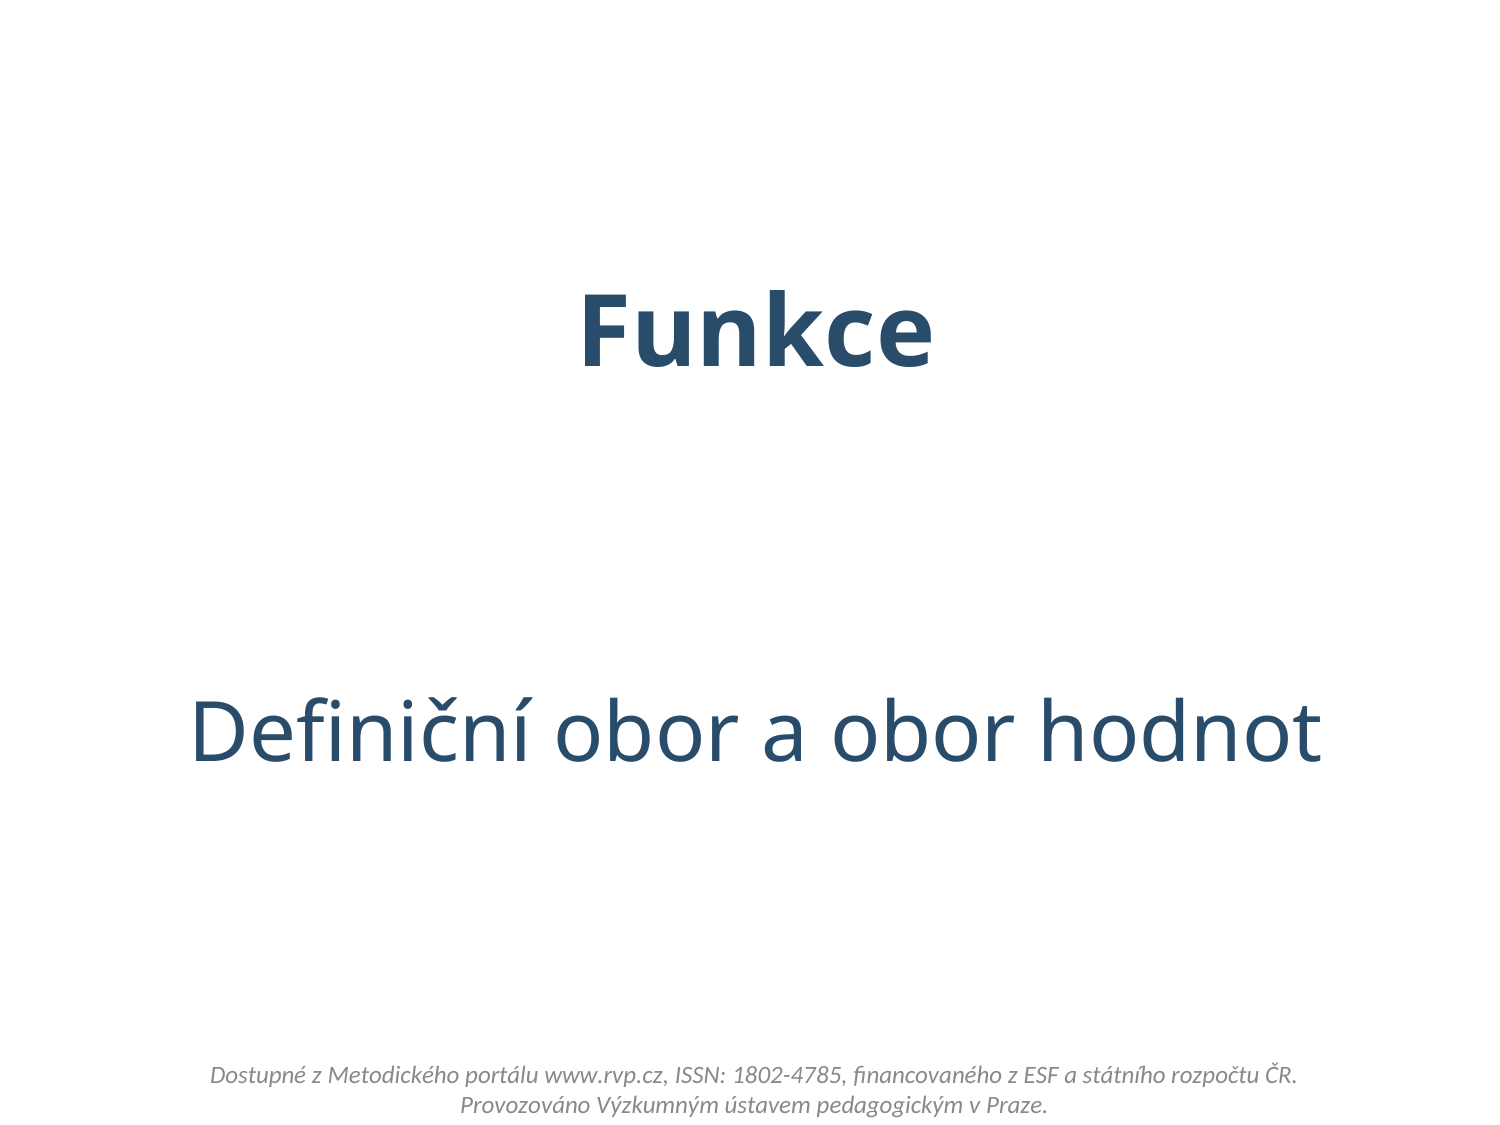

# Funkce
Definiční obor a obor hodnot